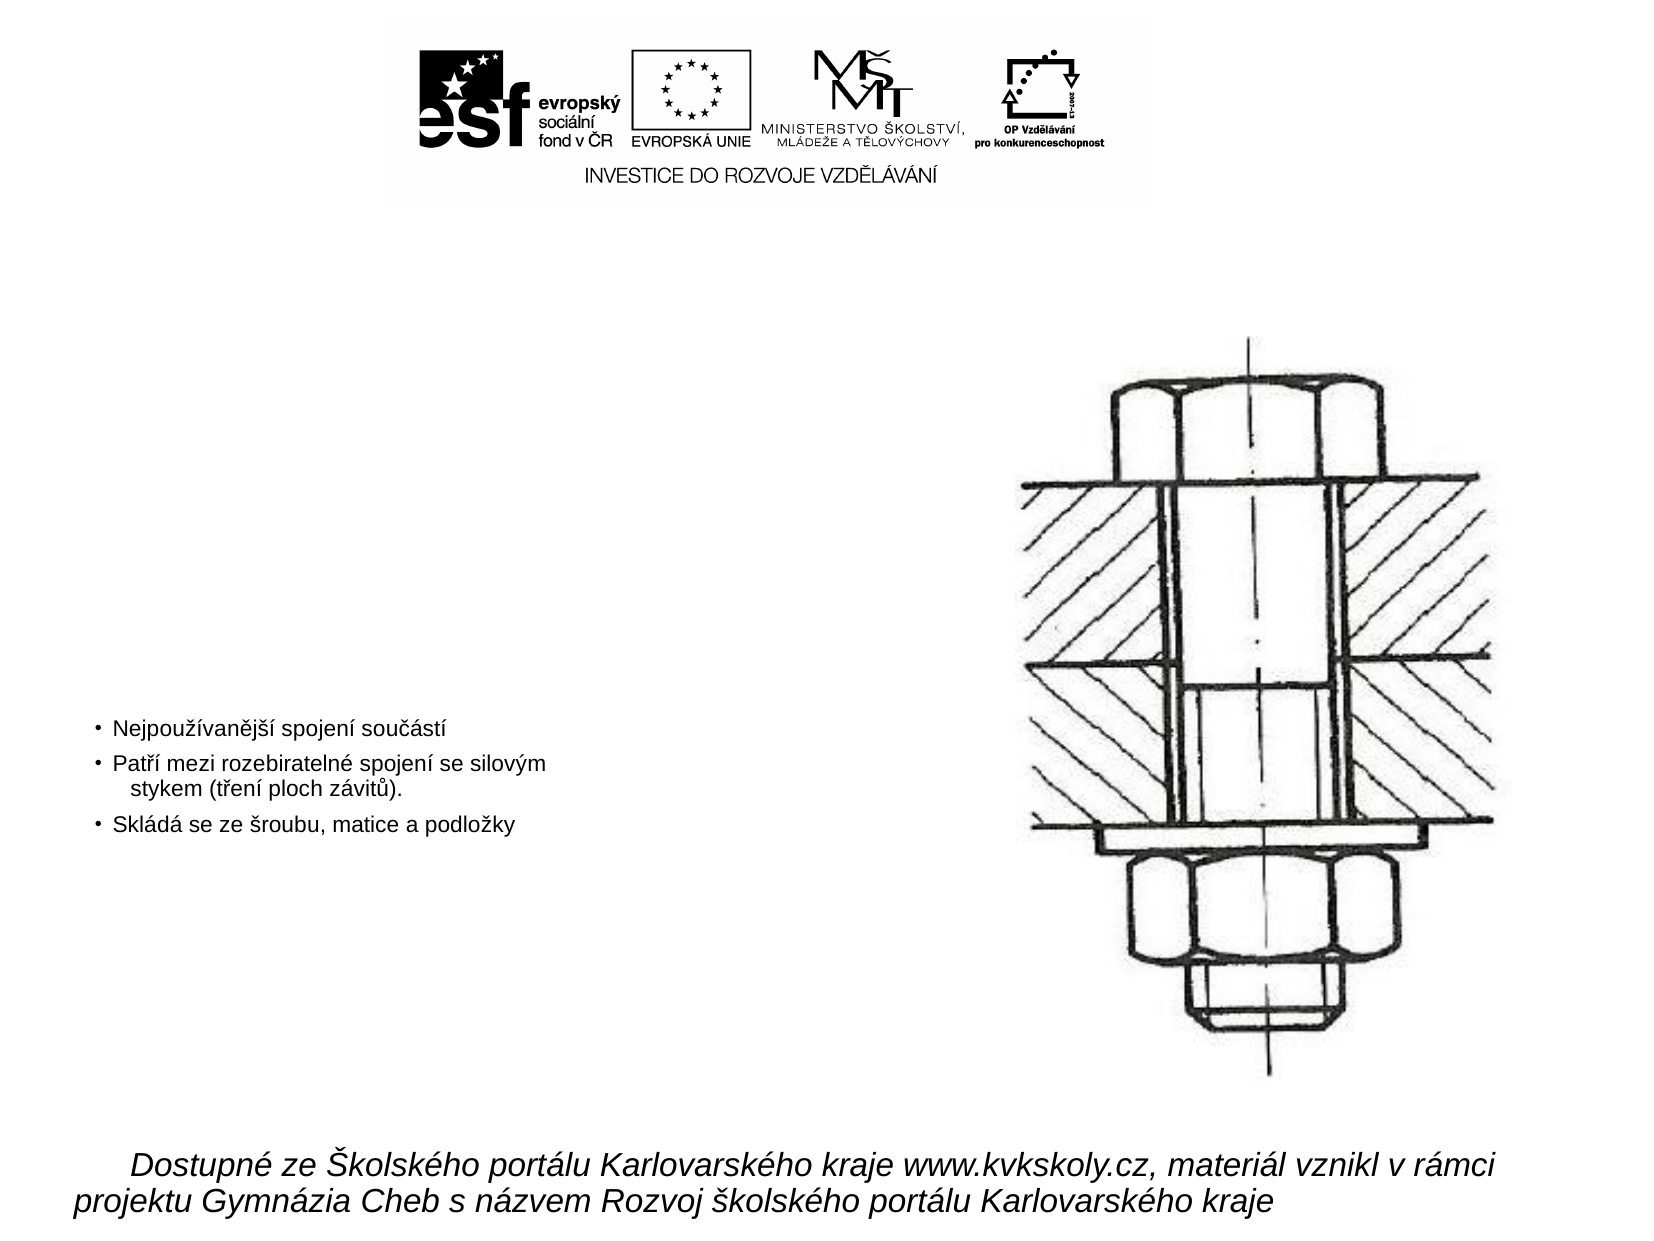

# Šroubové spoje
Nejpoužívanější spojení součástí
Patří mezi rozebiratelné spojení se silovým stykem (tření ploch závitů).
Skládá se ze šroubu, matice a podložky
	Dostupné ze Školského portálu Karlovarského kraje www.kvkskoly.cz, materiál vznikl v rámci projektu Gymnázia Cheb s názvem Rozvoj školského portálu Karlovarského kraje